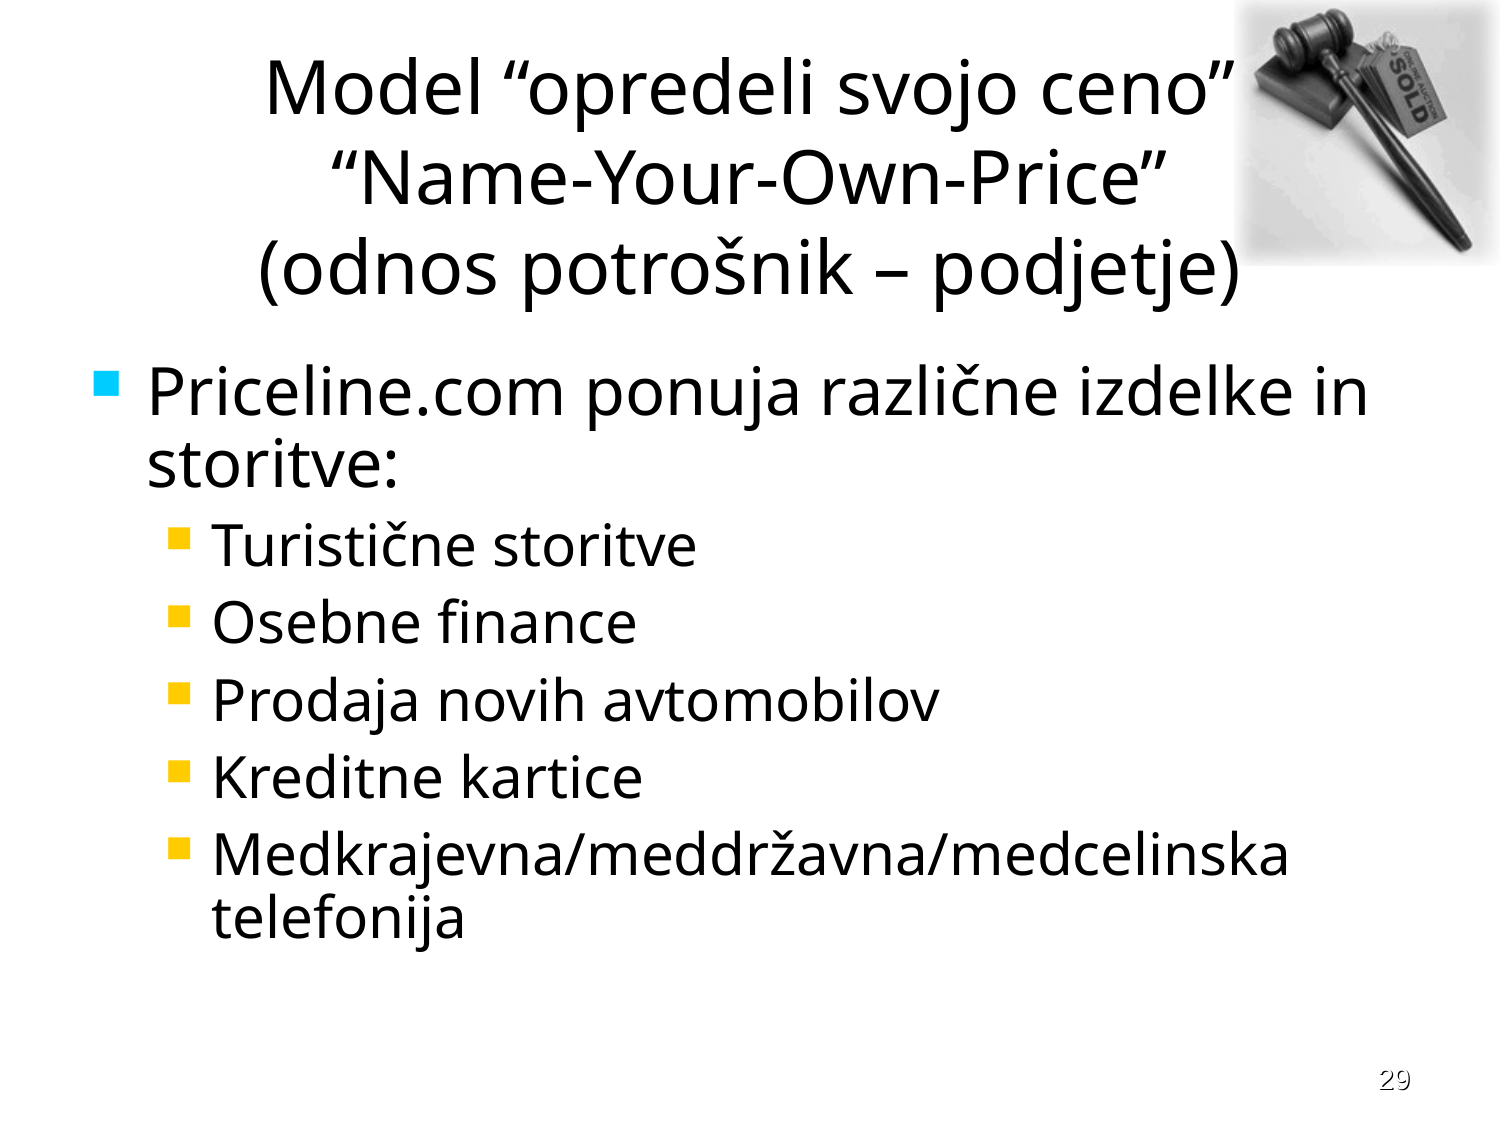

# Model “opredeli svojo ceno” “Name-Your-Own-Price” (odnos potrošnik – podjetje)
Priceline.com ponuja različne izdelke in storitve:
Turistične storitve
Osebne finance
Prodaja novih avtomobilov
Kreditne kartice
Medkrajevna/meddržavna/medcelinska telefonija